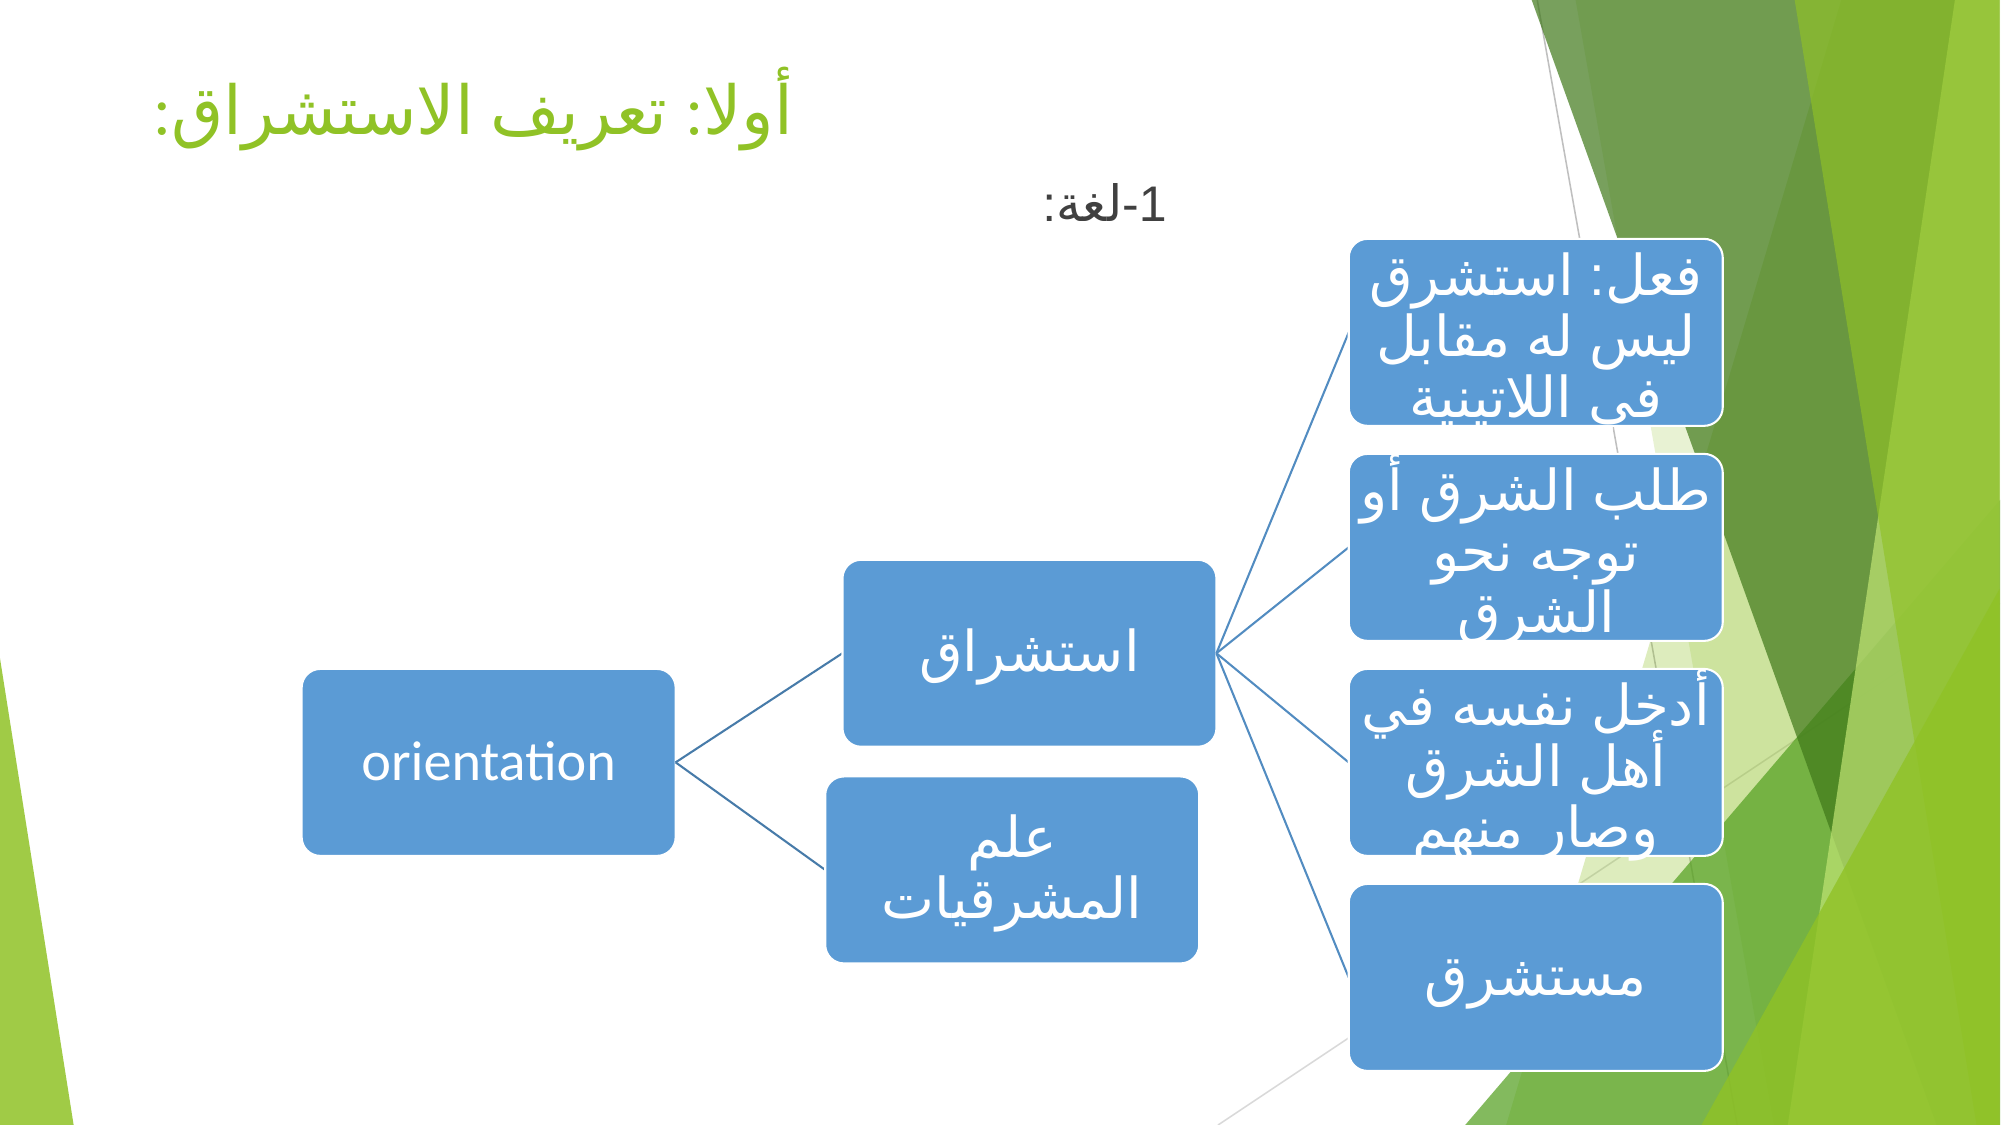

# أولا: تعريف الاستشراق:
1-لغة:
فعل: استشرق ليس له مقابل في اللاتينية
طلب الشرق أو توجه نحو الشرق
استشراق
orientation
أدخل نفسه في أهل الشرق وصار منهم
علم المشرقيات
مستشرق